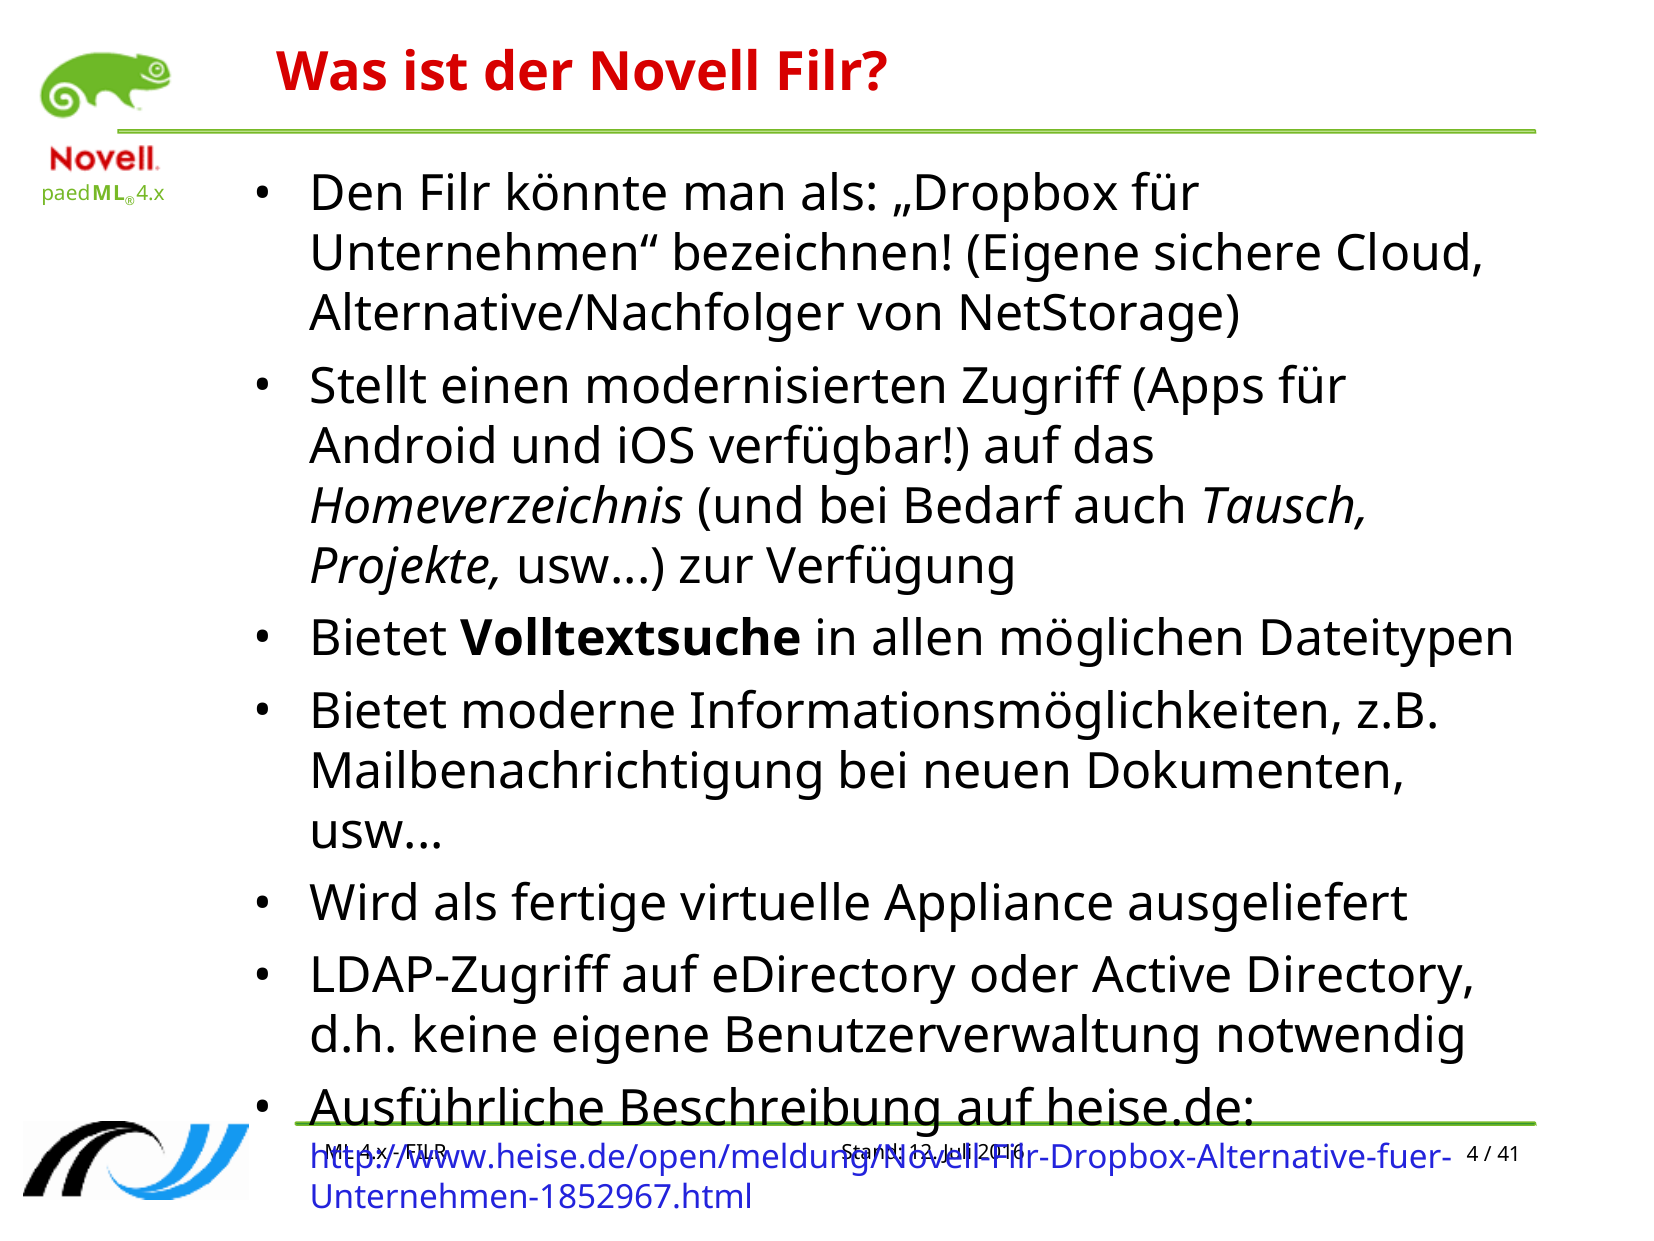

# Was ist der Novell Filr?
Den Filr könnte man als: „Dropbox für Unternehmen“ bezeichnen! (Eigene sichere Cloud, Alternative/Nachfolger von NetStorage)
Stellt einen modernisierten Zugriff (Apps für Android und iOS verfügbar!) auf das Homeverzeichnis (und bei Bedarf auch Tausch, Projekte, usw...) zur Verfügung
Bietet Volltextsuche in allen möglichen Dateitypen
Bietet moderne Informationsmöglichkeiten, z.B. Mailbenachrichtigung bei neuen Dokumenten, usw...
Wird als fertige virtuelle Appliance ausgeliefert
LDAP-Zugriff auf eDirectory oder Active Directory,
d.h. keine eigene Benutzerverwaltung notwendig
Ausführliche Beschreibung auf heise.de:
http://www.heise.de/open/meldung/Novell-Filr-Dropbox-Alternative-fuer-Unternehmen-1852967.html
ML 4.x - FILR
12. Juli 2016
4